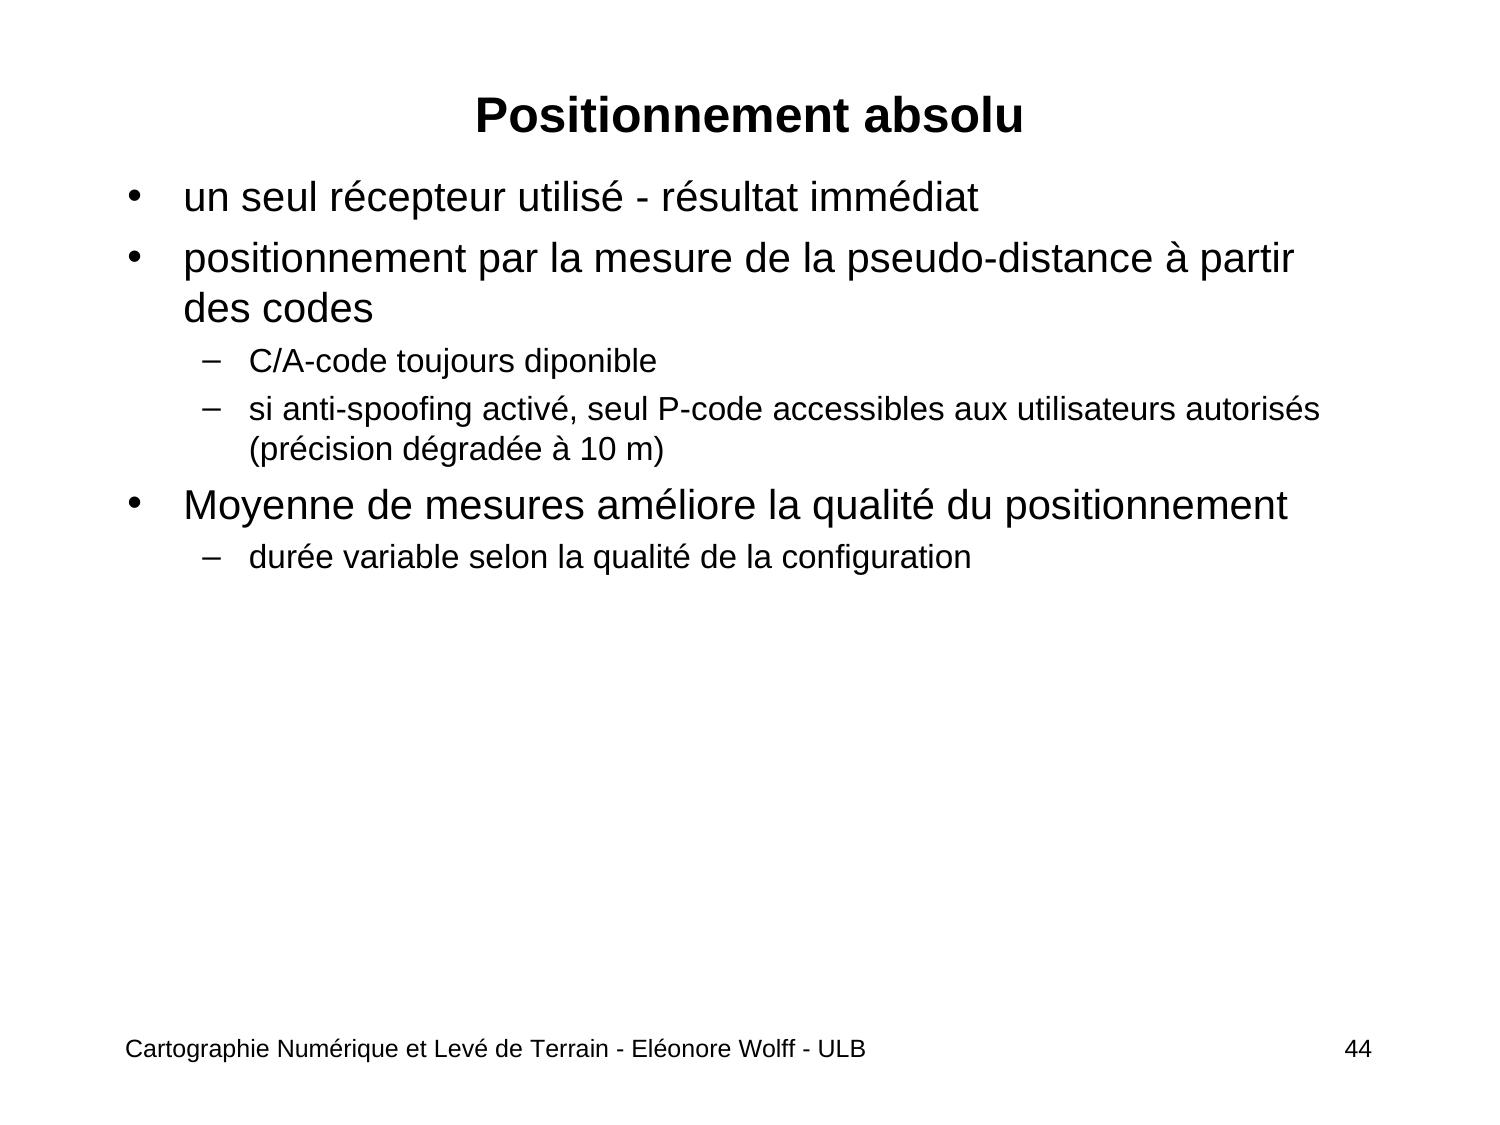

# Positionnement absolu
un seul récepteur utilisé - résultat immédiat
positionnement par la mesure de la pseudo-distance à partir des codes
C/A-code toujours diponible
si anti-spoofing activé, seul P-code accessibles aux utilisateurs autorisés (précision dégradée à 10 m)‏
Moyenne de mesures améliore la qualité du positionnement
durée variable selon la qualité de la configuration
Cartographie Numérique et Levé de Terrain - Eléonore Wolff - ULB